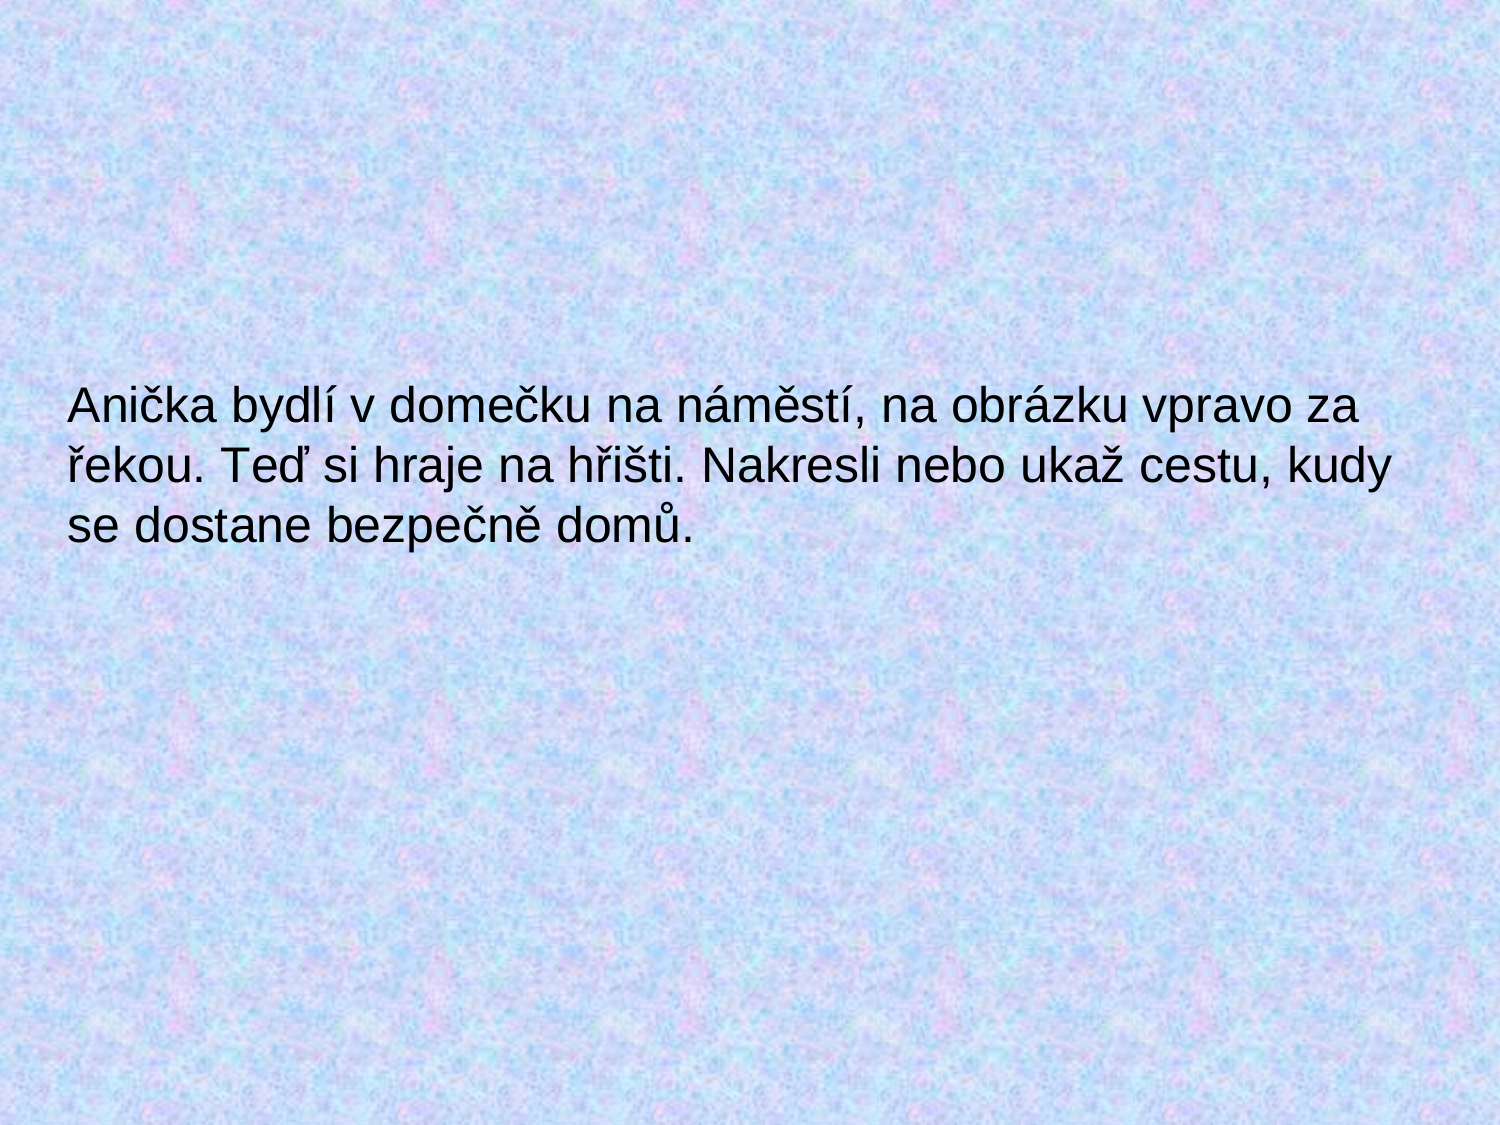

Anička bydlí v domečku na náměstí, na obrázku vpravo za řekou. Teď si hraje na hřišti. Nakresli nebo ukaž cestu, kudy se dostane bezpečně domů.